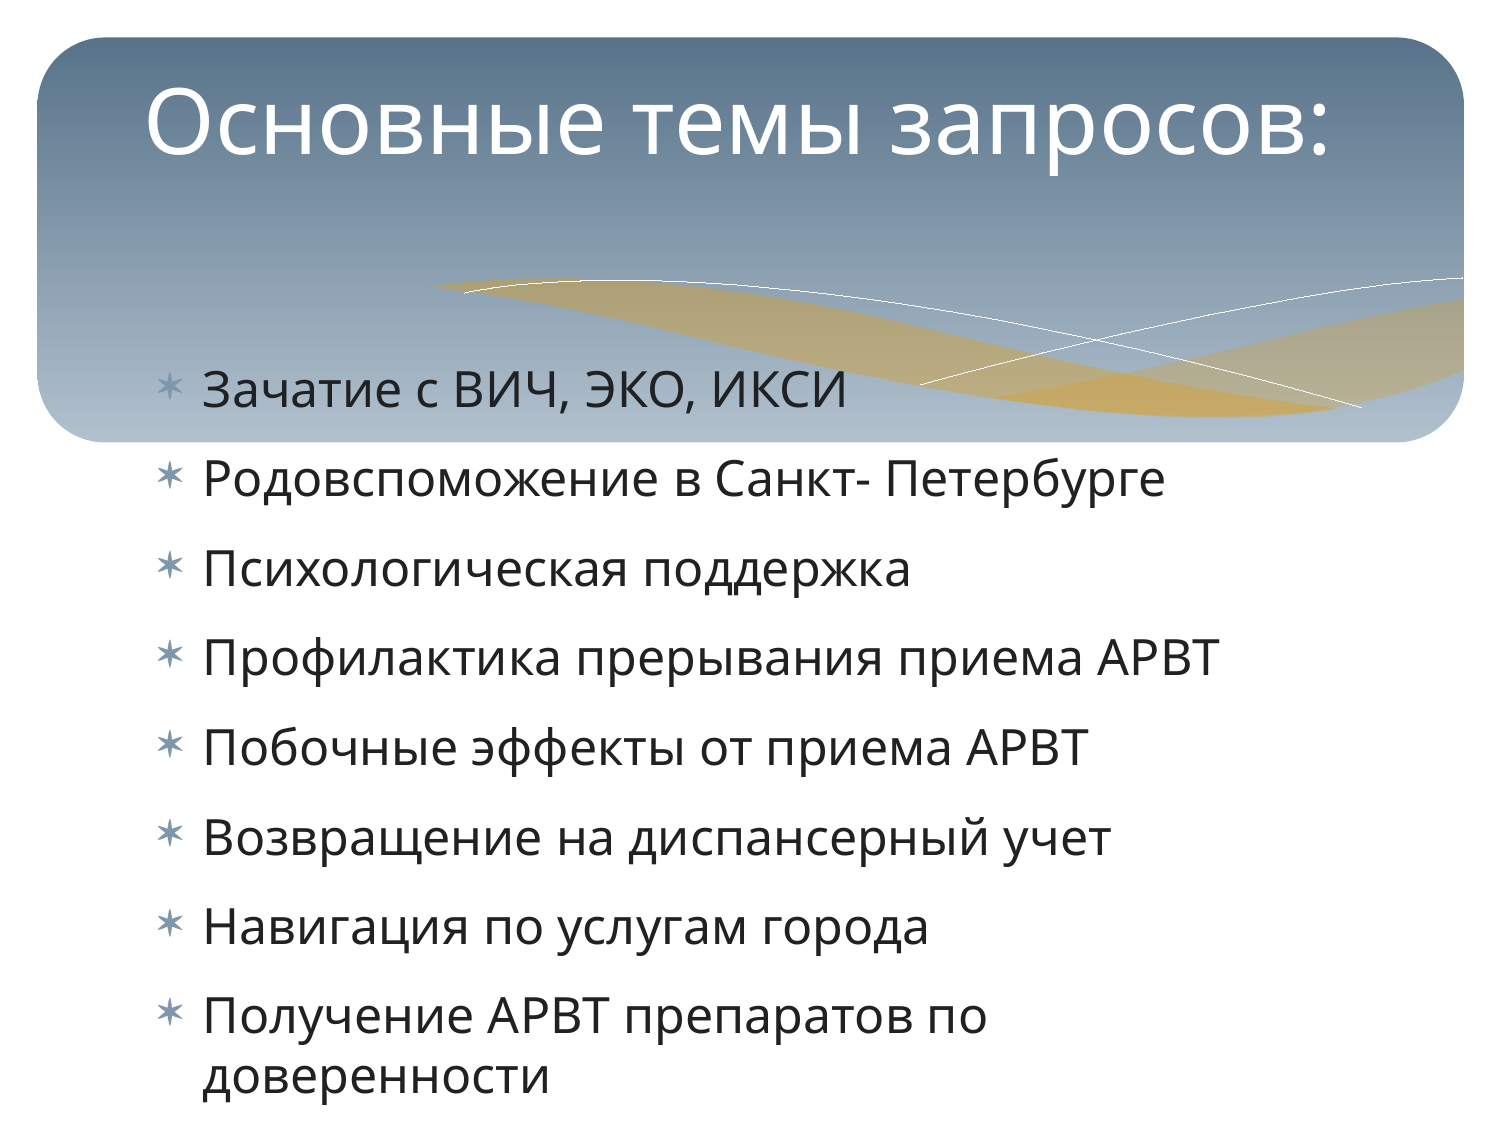

Основные темы запросов:
# Зачатие с ВИЧ, ЭКО, ИКСИ
Родовспоможение в Санкт- Петербурге
Психологическая поддержка
Профилактика прерывания приема АРВТ
Побочные эффекты от приема АРВТ
Возвращение на диспансерный учет
Навигация по услугам города
Получение АРВТ препаратов по доверенности
Транспортировка в центр СПИД